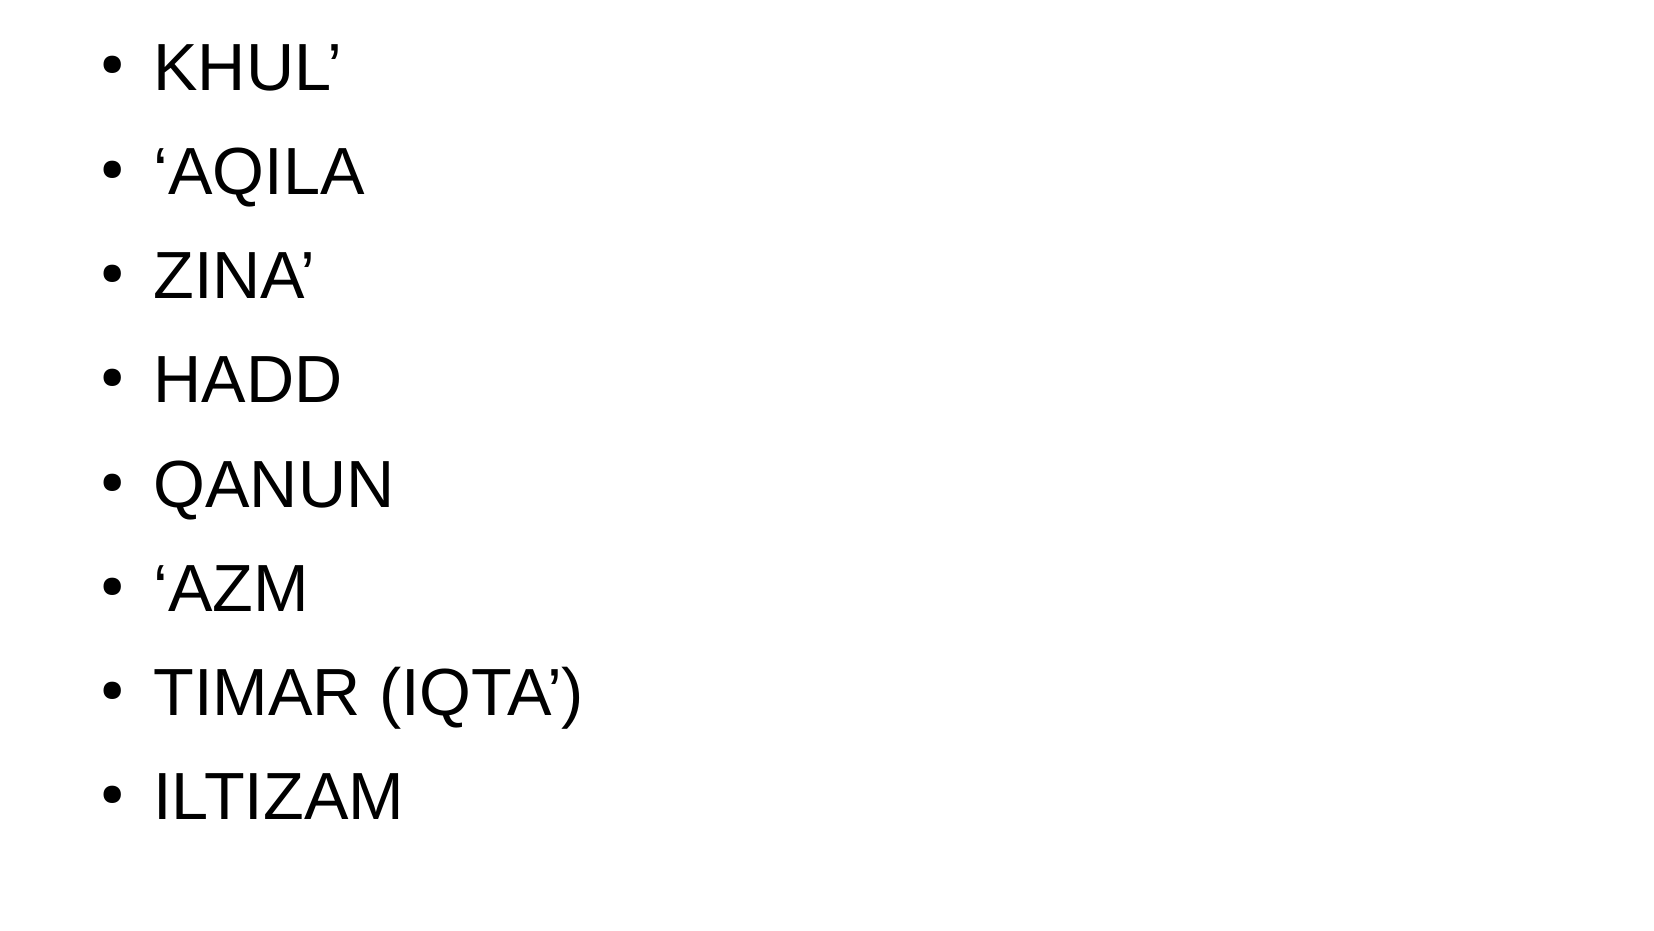

# KHUL’
‘AQILA
ZINA’
HADD
QANUN
‘AZM
TIMAR (IQTA’)
ILTIZAM